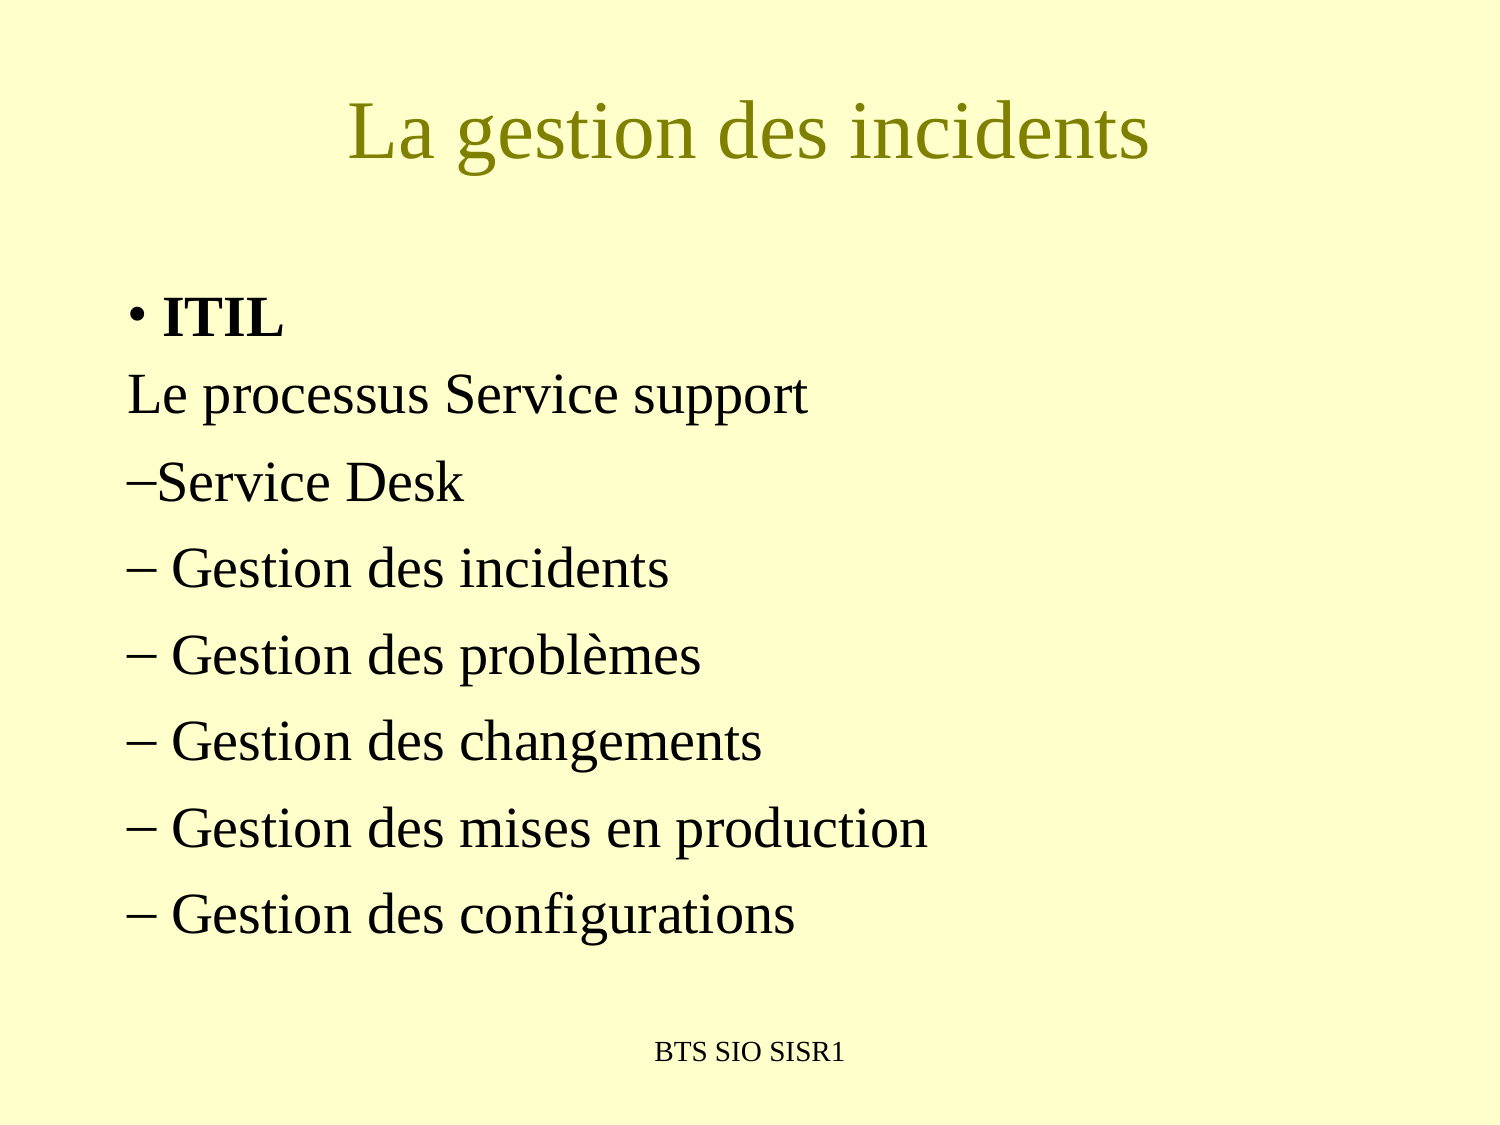

# ITIL
Le processus Service support
Service Desk
 Gestion des incidents
 Gestion des problèmes
 Gestion des changements
 Gestion des mises en production
 Gestion des configurations
BTS SIO SISR1